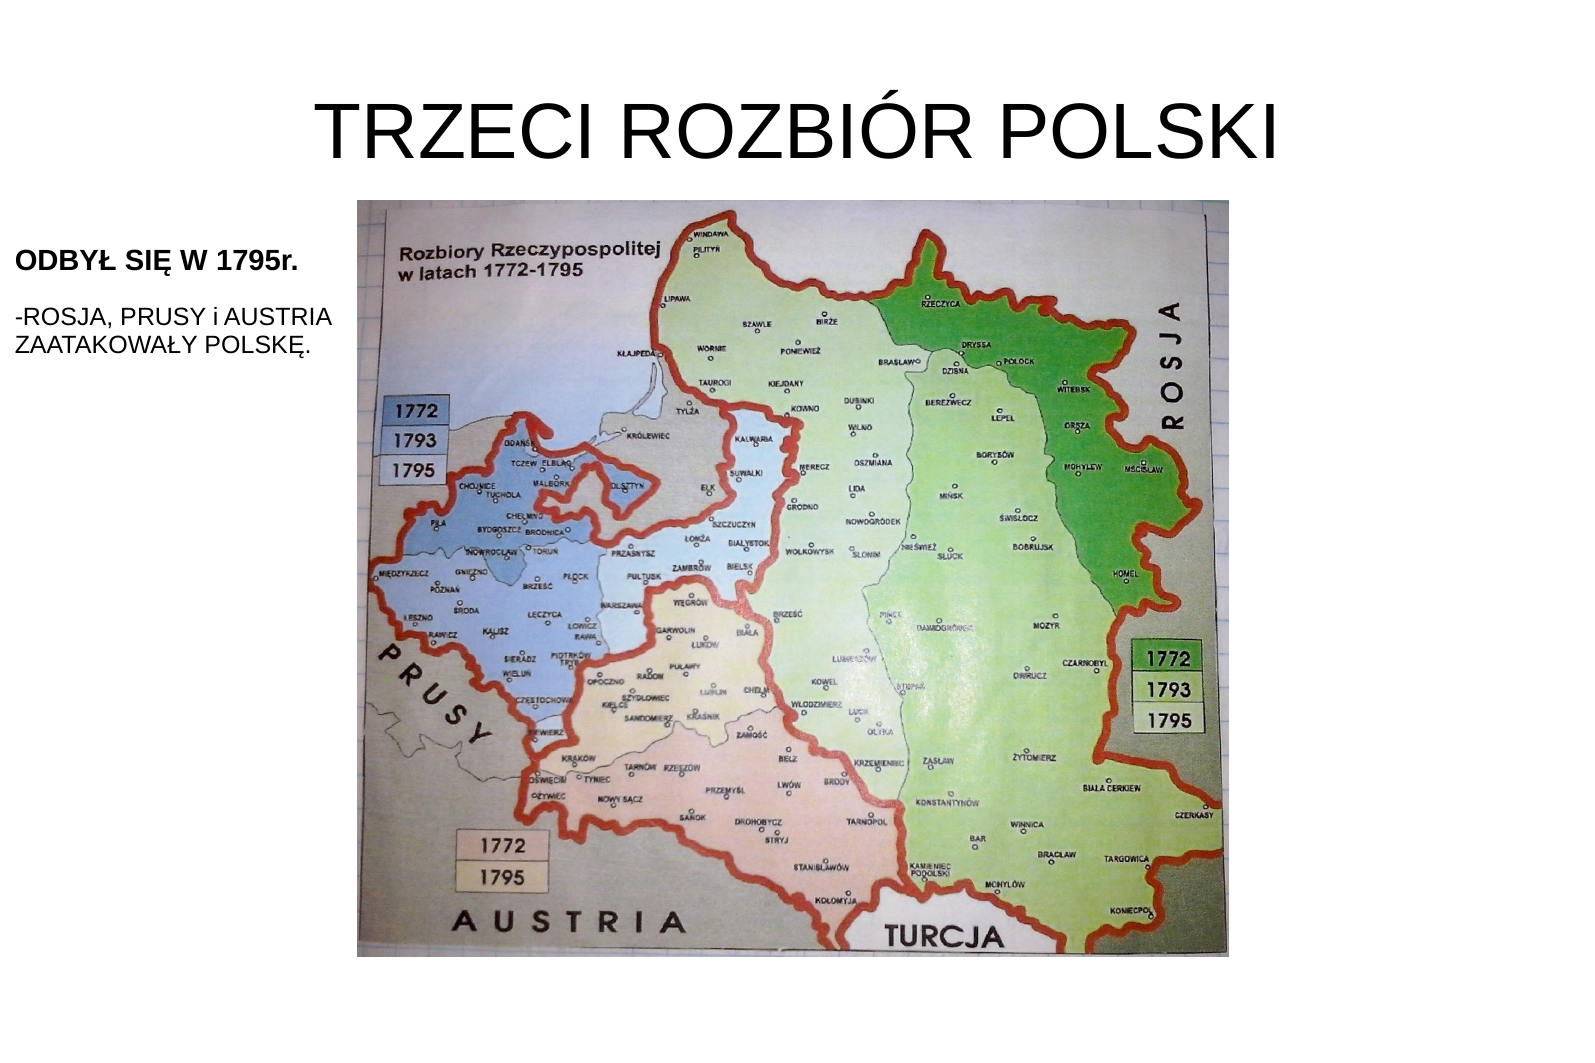

# TRZECI ROZBIÓR POLSKI
ODBYŁ SIĘ W 1795r.
-ROSJA, PRUSY i AUSTRIA
ZAATAKOWAŁY POLSKĘ.